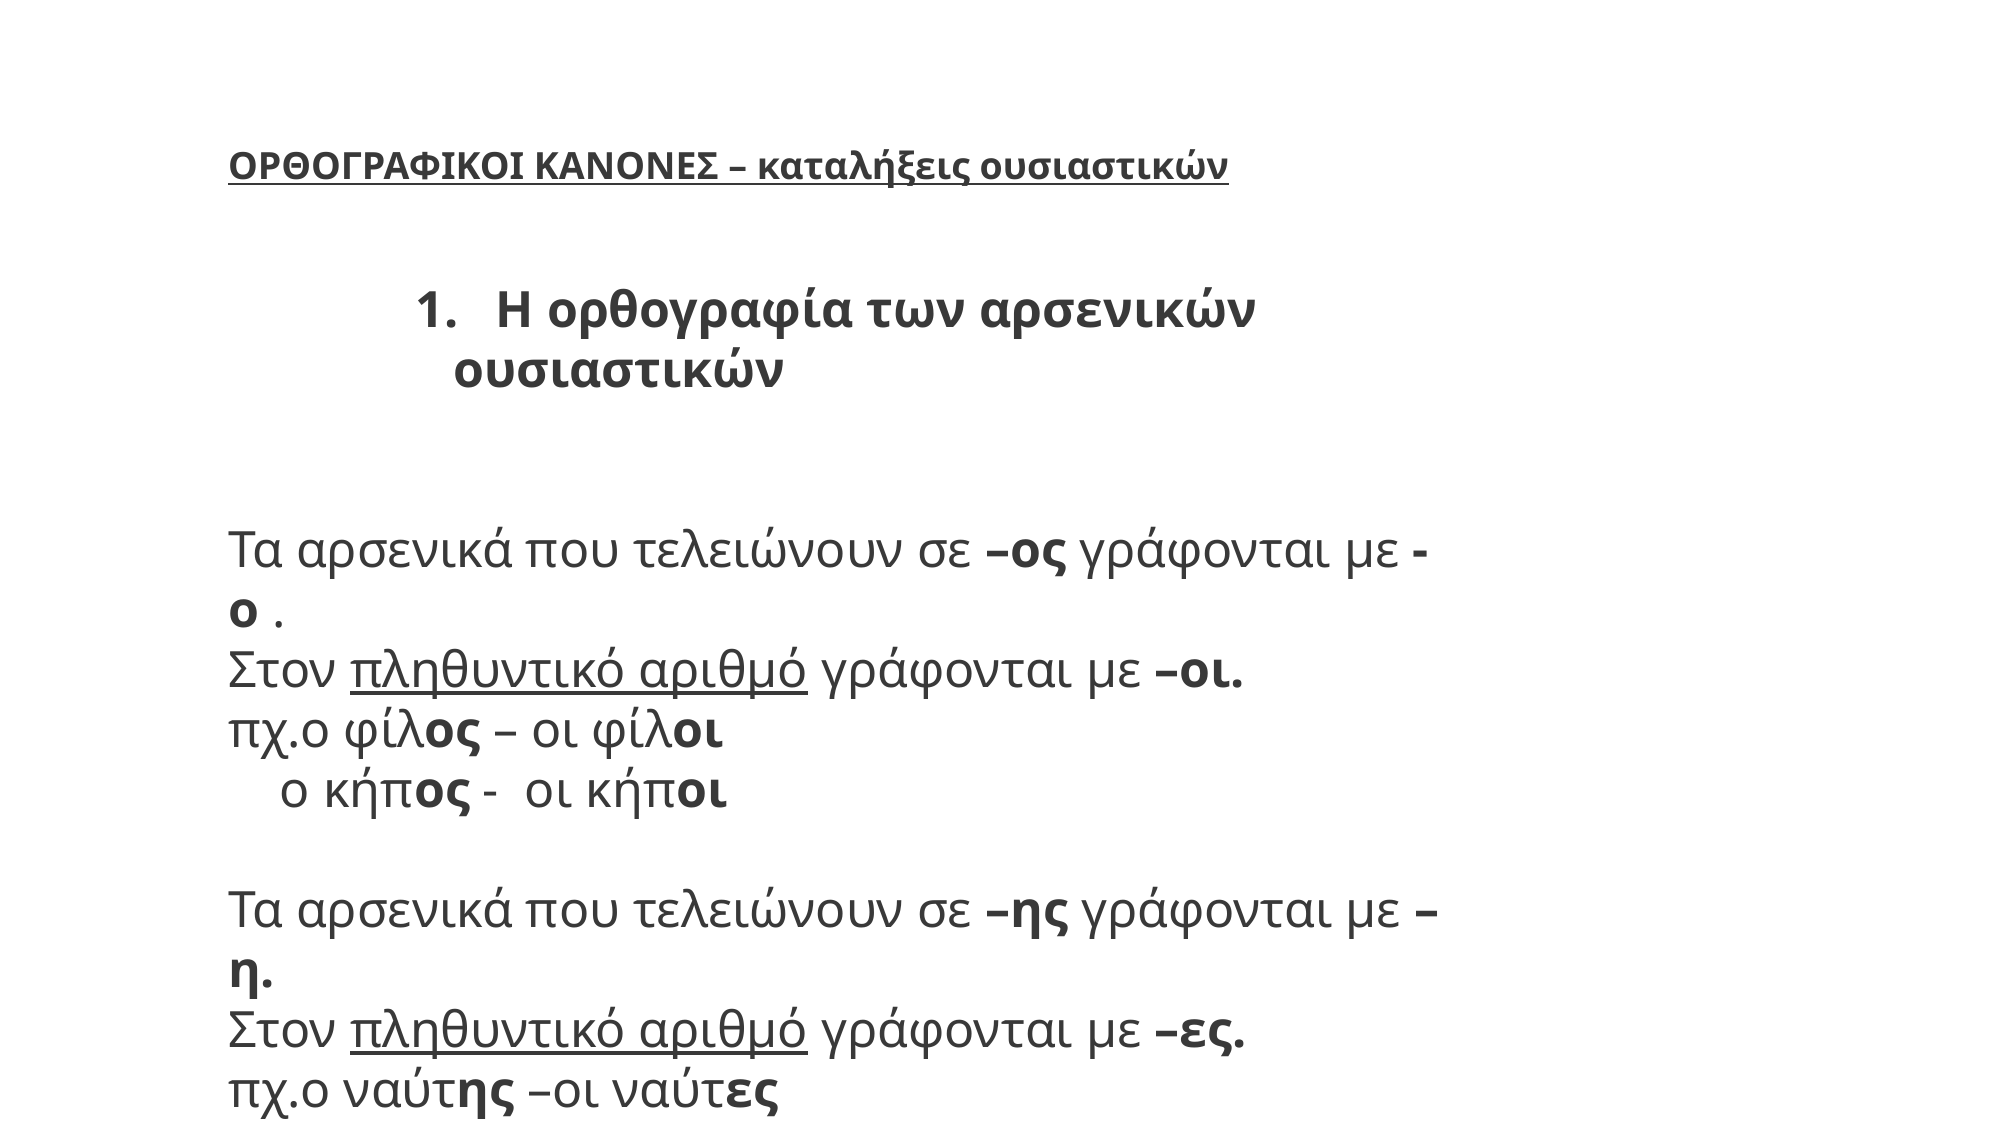

ΟΡΘΟΓΡΑΦΙΚΟΙ ΚΑΝΟΝΕΣ – καταλήξεις ουσιαστικών
1.   Η ορθογραφία των αρσενικών ουσιαστικών
Τα αρσενικά που τελειώνουν σε –ος γράφονται με -ο .
Στον πληθυντικό αριθμό γράφονται με –οι.
πχ.ο φίλος – οι φίλοι
    ο κήπος -  οι κήποι
Τα αρσενικά που τελειώνουν σε –ης γράφονται με –η.
Στον πληθυντικό αριθμό γράφονται με –ες.
πχ.ο ναύτης –οι ναύτες
     ο μαθητής – οι μαθητές